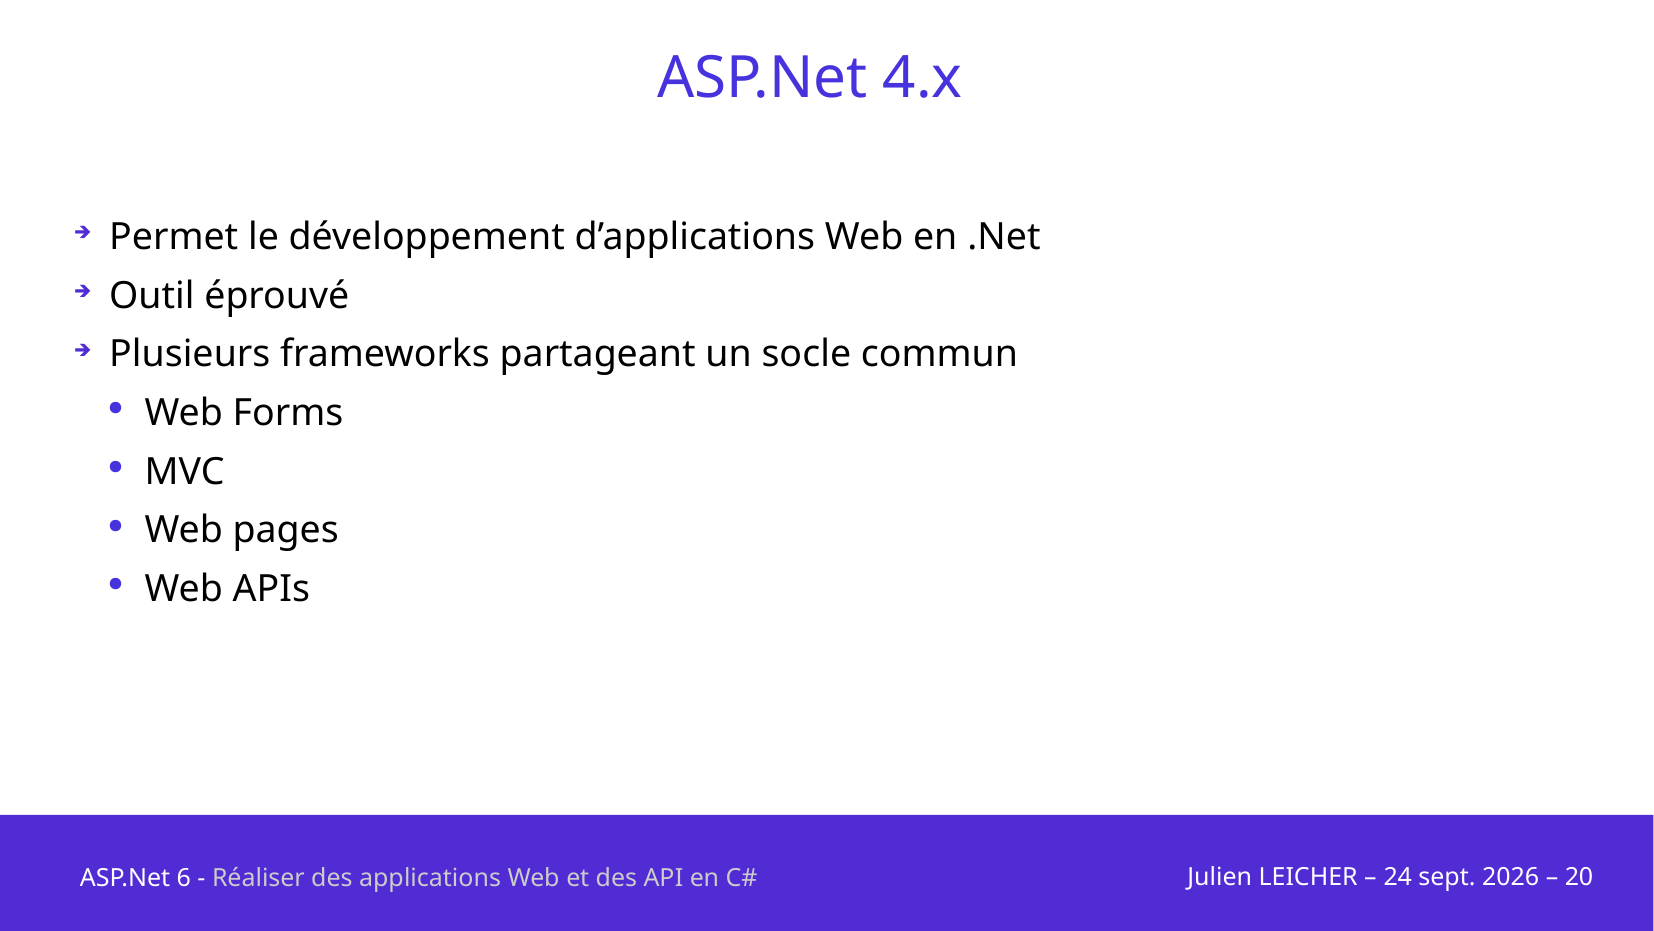

ASP.Net 4.x
Permet le développement d’applications Web en .Net
Outil éprouvé
Plusieurs frameworks partageant un socle commun
Web Forms
MVC
Web pages
Web APIs
Julien LEICHER – –
ASP.Net 6 - Réaliser des applications Web et des API en C#